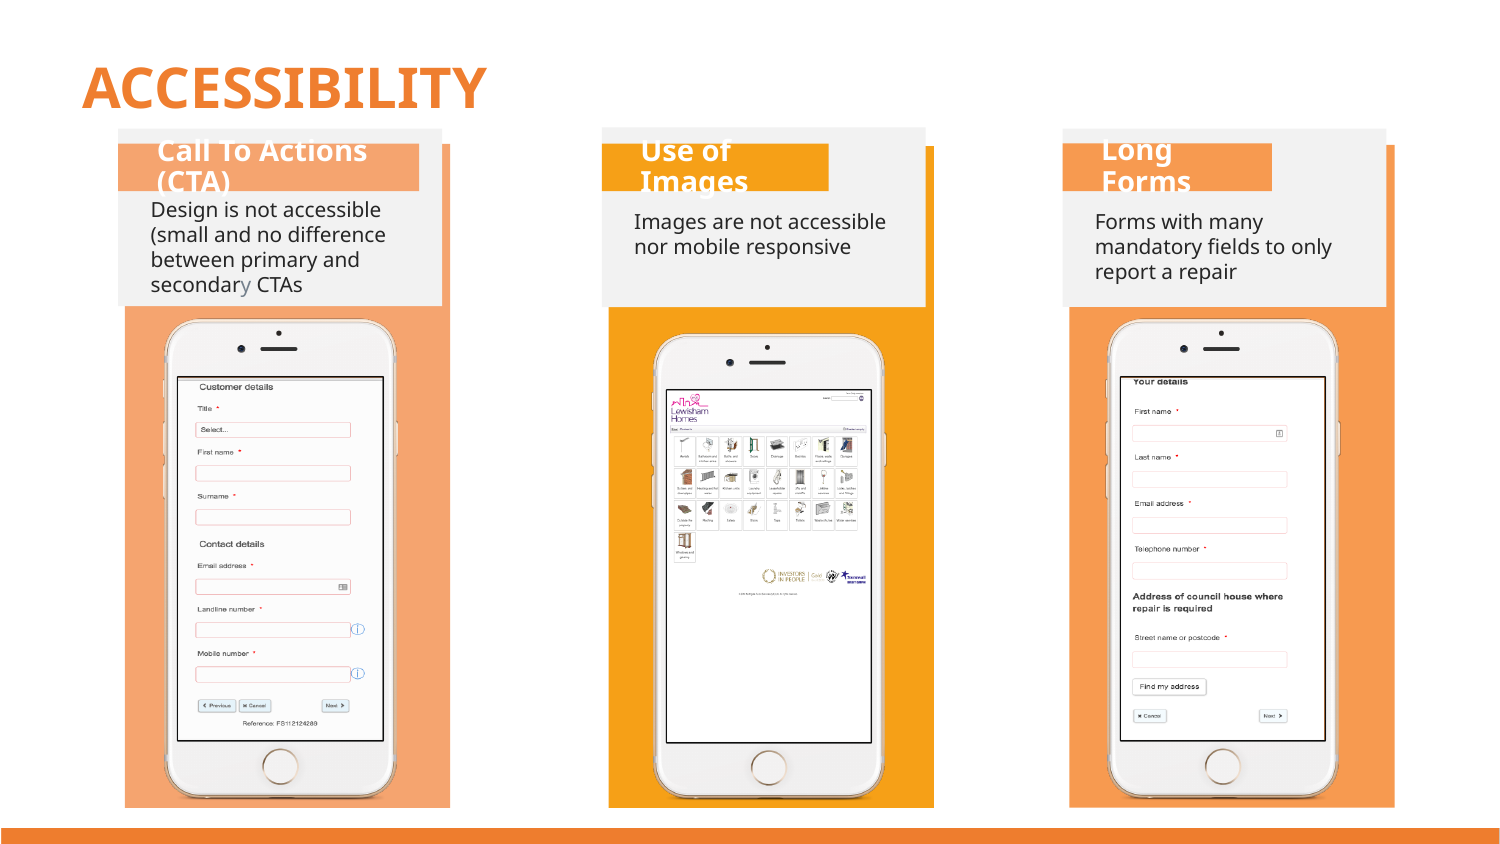

ACCESSIBILITY
Long Forms
Call To Actions (CTA)
Use of Images
Design is not accessible (small and no difference between primary and secondary CTAs
Forms with many mandatory fields to only report a repair
Images are not accessible nor mobile responsive